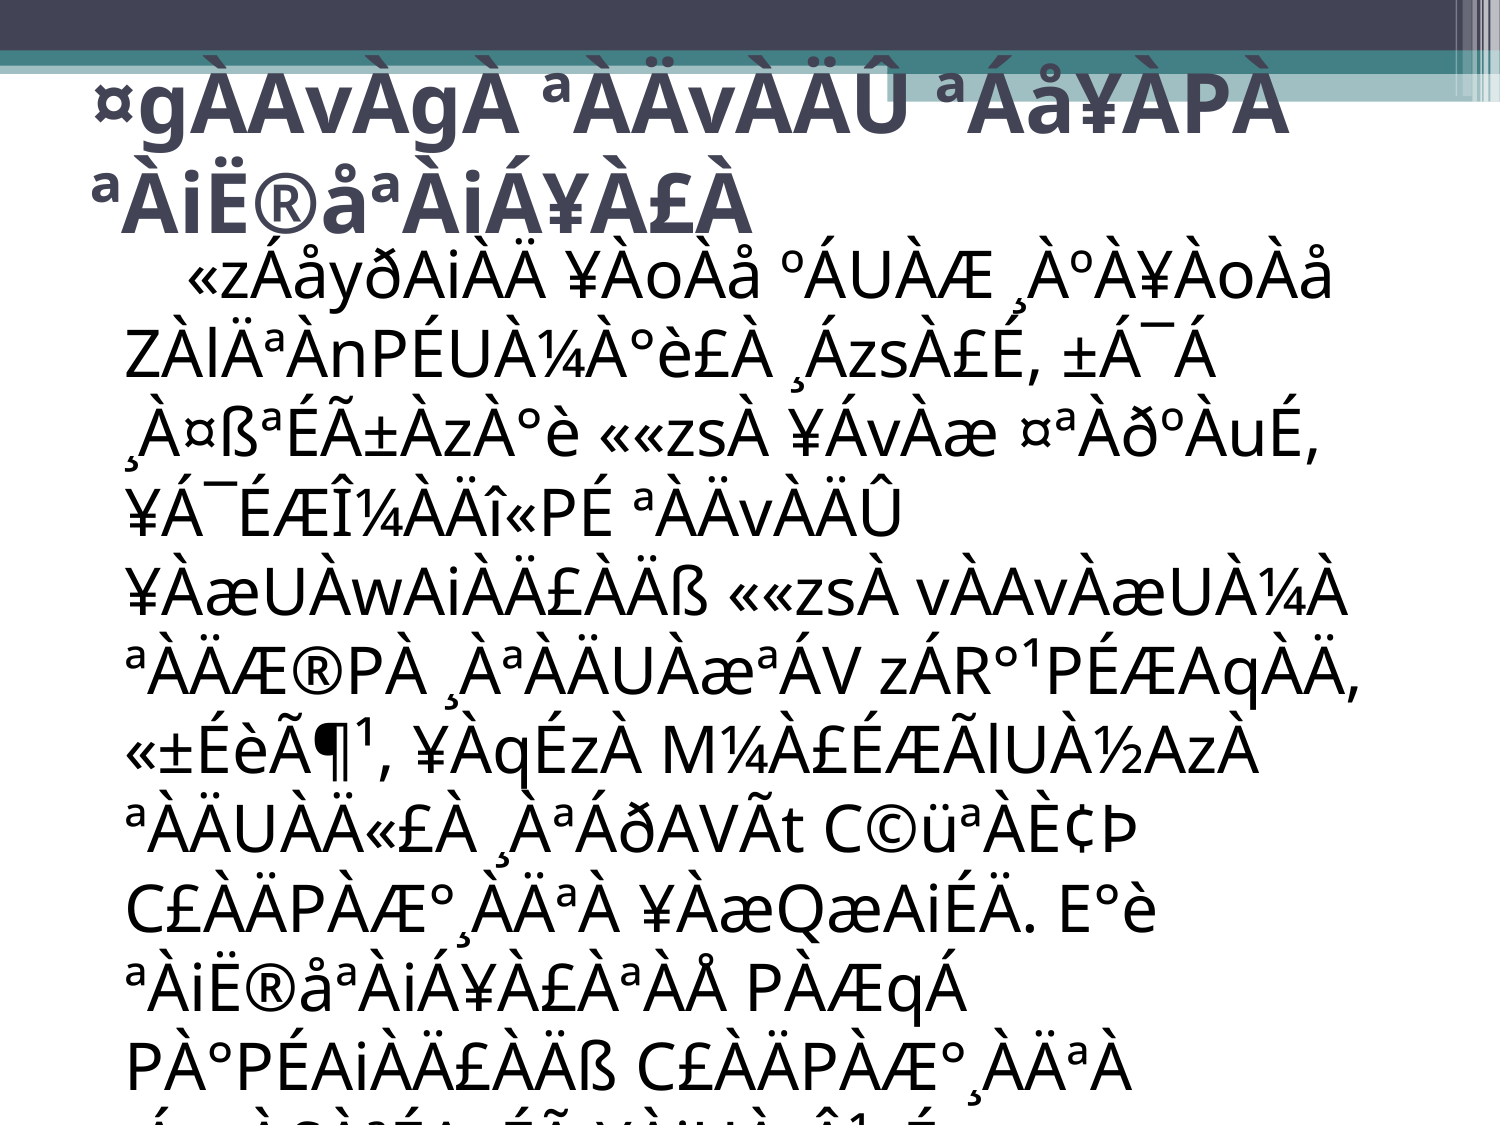

# ¤gÀAvÀgÀ ªÀÄvÀÄÛ ªÁå¥ÀPÀ ªÀiË®åªÀiÁ¥À£À
 «zÁåyðAiÀÄ ¥ÀoÀå ºÁUÀÆ ¸ÀºÀ¥ÀoÀå ZÀlÄªÀnPÉUÀ¼À°è£À ¸ÁzsÀ£É, ±Á¯Á ¸À¤ßªÉÃ±ÀzÀ°è ««zsÀ ¥ÁvÀæ ¤ªÀðºÀuÉ, ¥Á¯ÉÆÎ¼ÀÄî«PÉ ªÀÄvÀÄÛ ¥ÀæUÀwAiÀÄ£ÀÄß ««zsÀ vÀAvÀæUÀ¼À ªÀÄÆ®PÀ ¸ÀªÀÄUÀæªÁV zÁR°¹PÉÆAqÀÄ, «±ÉèÃ¶¹, ¥ÀqÉzÀ M¼À£ÉÆÃlUÀ½AzÀ ªÀÄUÀÄ«£À ¸ÀªÁðAVÃt C©üªÀÈ¢Þ C£ÀÄPÀÆ°¸ÀÄªÀ ¥ÀæQæAiÉÄ. E°è ªÀiË®åªÀiÁ¥À£ÀªÀÅ PÀÆqÁ PÀ°PÉAiÀÄ£ÀÄß C£ÀÄPÀÆ°¸ÀÄªÀ ¸ÁzsÀ£ÀªÉAzÉÃ ¥ÀjUÀtÂ¹zÉ.